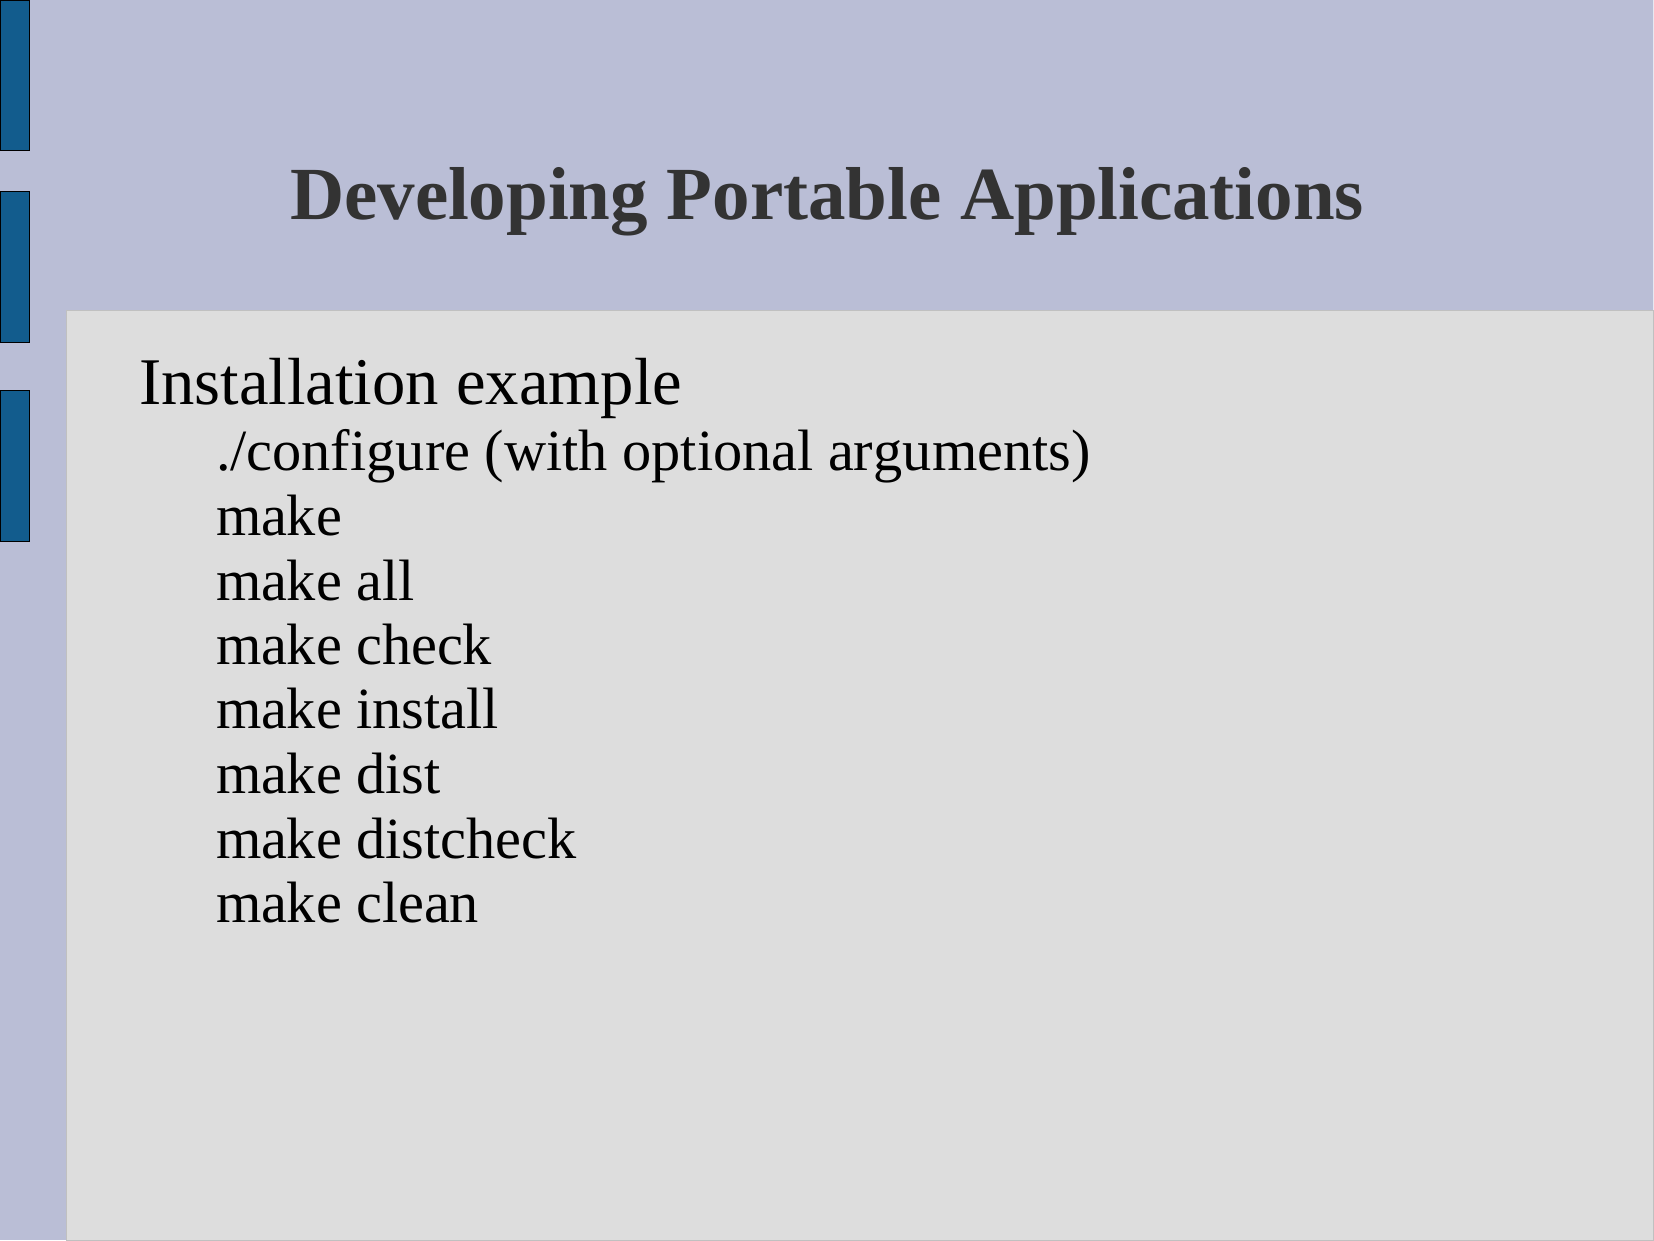

# Developing Portable Applications
Installation example
./configure (with optional arguments)
make
make all
make check
make install
make dist
make distcheck
make clean